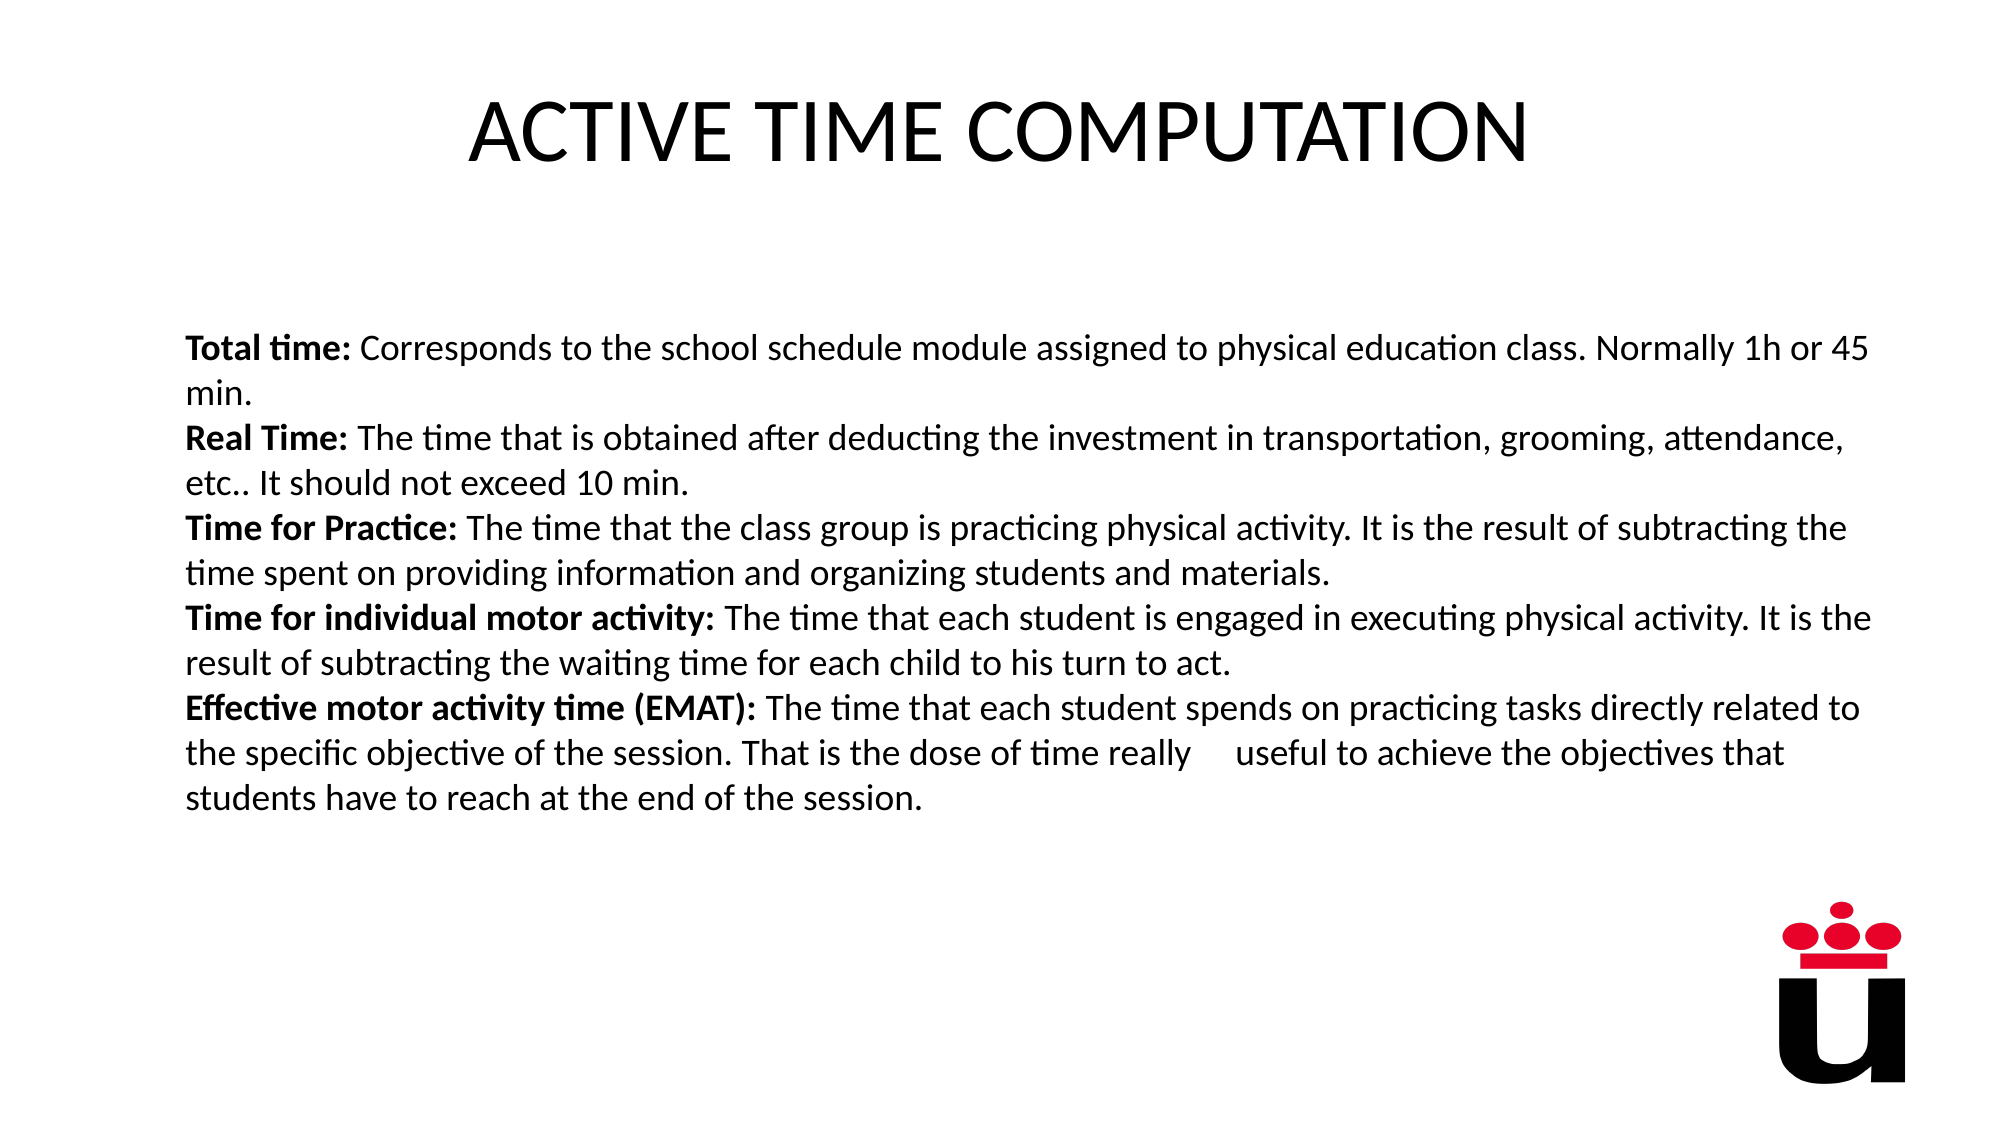

ACTIVE TIME COMPUTATION
Total time: Corresponds to the school schedule module assigned to physical education class. Normally 1h or 45 min.
Real Time: The time that is obtained after deducting the investment in transportation, grooming, attendance, etc.. It should not exceed 10 min.
Time for Practice: The time that the class group is practicing physical activity. It is the result of subtracting the time spent on providing information and organizing students and materials.
Time for individual motor activity: The time that each student is engaged in executing physical activity. It is the result of subtracting the waiting time for each child to his turn to act.
Effective motor activity time (EMAT): The time that each student spends on practicing tasks directly related to the specific objective of the session. That is the dose of time really 	useful to achieve the objectives that students have to reach at the end of the session.